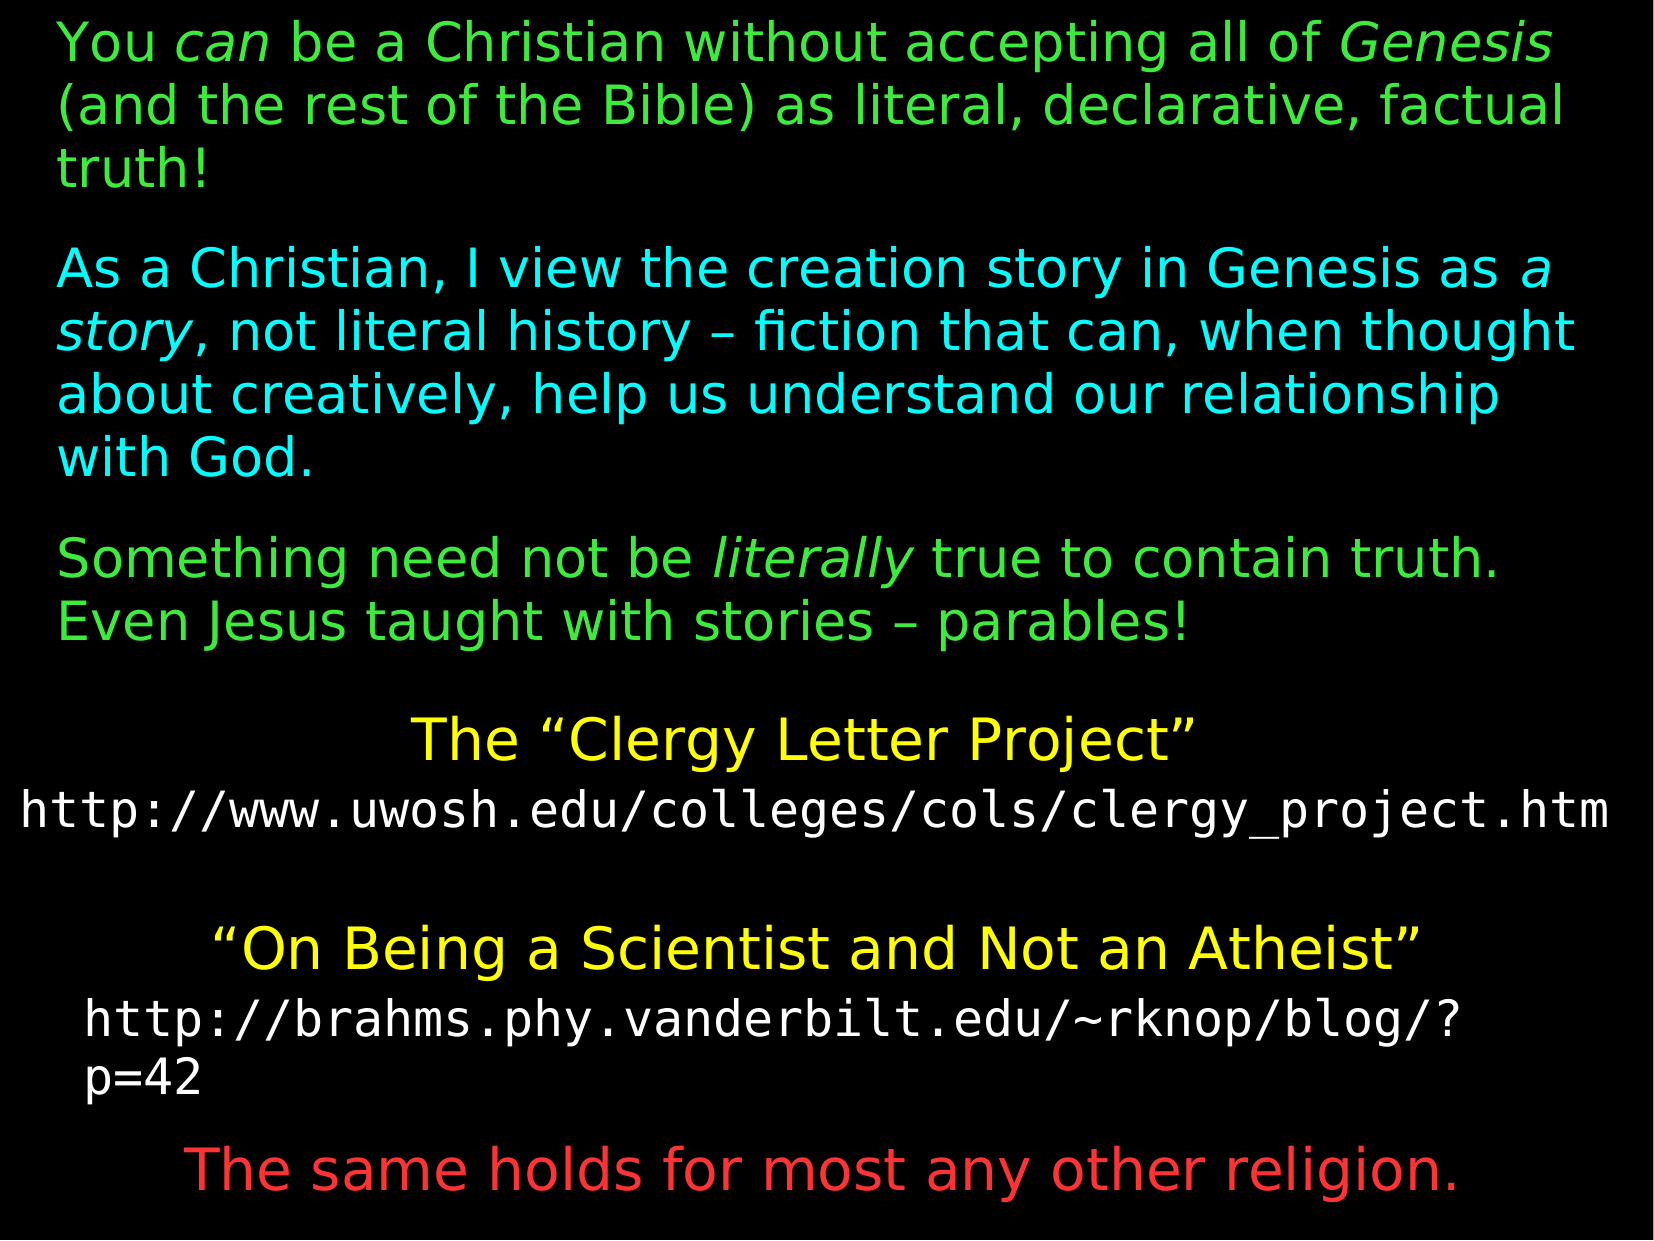

You can be a Christian without accepting all of Genesis (and the rest of the Bible) as literal, declarative, factual truth!
As a Christian, I view the creation story in Genesis as a story, not literal history – fiction that can, when thought about creatively, help us understand our relationship with God.
Something need not be literally true to contain truth. Even Jesus taught with stories – parables!
The “Clergy Letter Project”
http://www.uwosh.edu/colleges/cols/clergy_project.htm
“On Being a Scientist and Not an Atheist”
http://brahms.phy.vanderbilt.edu/~rknop/blog/?p=42
The same holds for most any other religion.